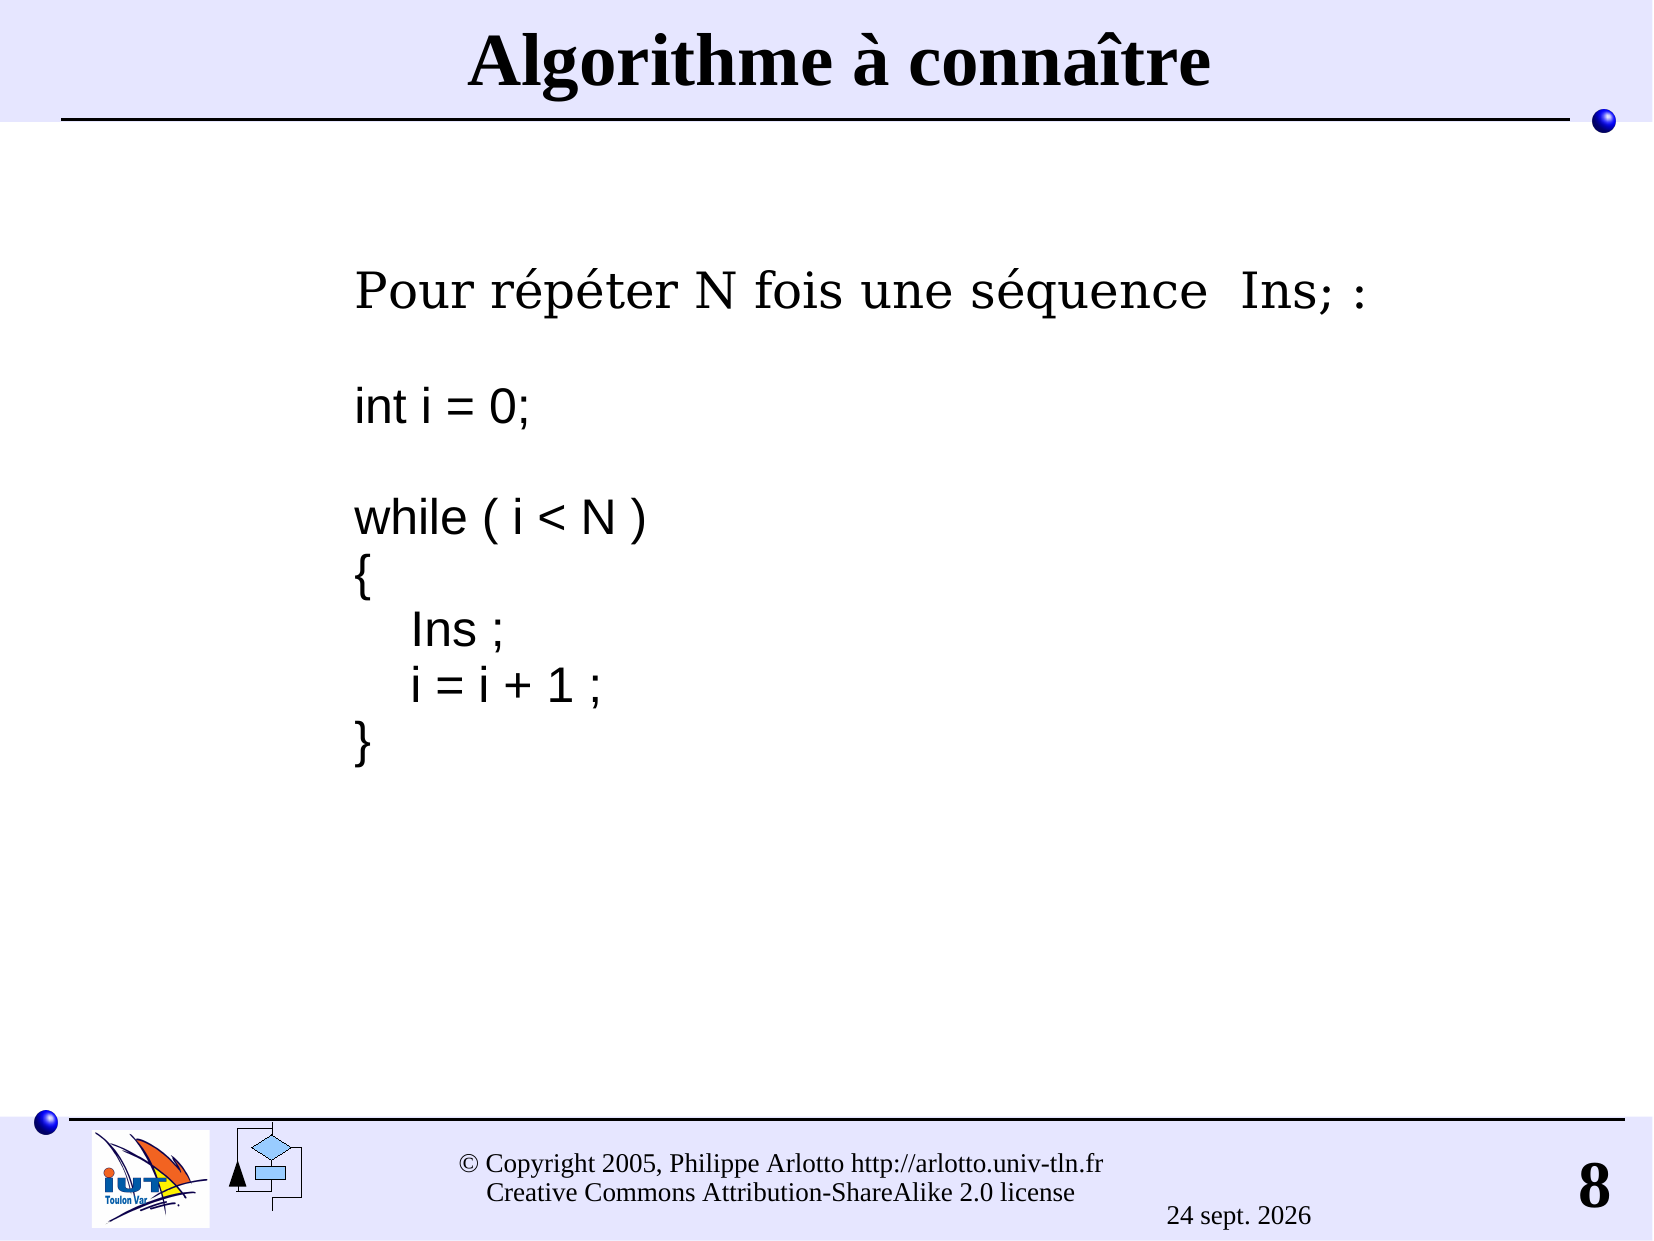

# Algorithme à connaître
Pour répéter N fois une séquence Ins; :
int i = 0;
while ( i < N )
{
 Ins ;
 i = i + 1 ;
}